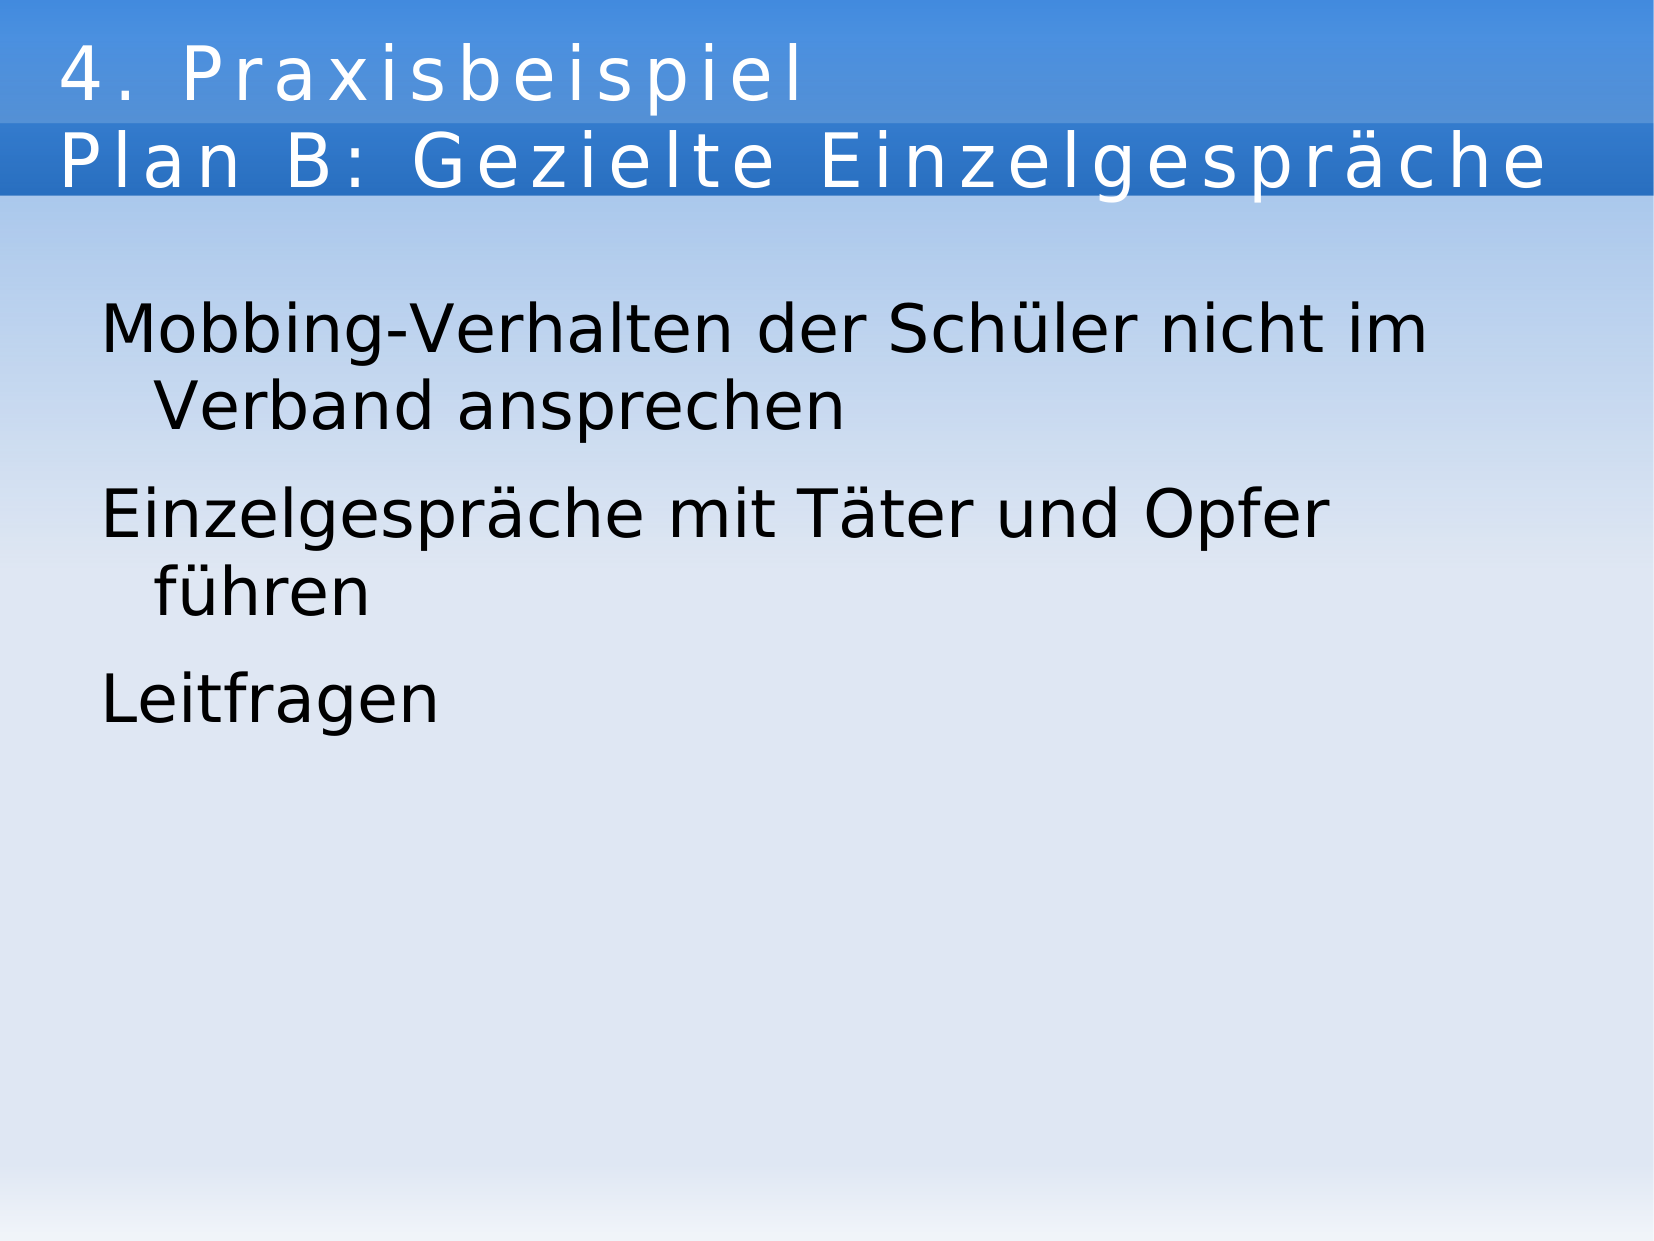

# 4. Praxisbeispiel Plan B: Gezielte Einzelgespräche
Mobbing-Verhalten der Schüler nicht im Verband ansprechen
Einzelgespräche mit Täter und Opfer führen
Leitfragen